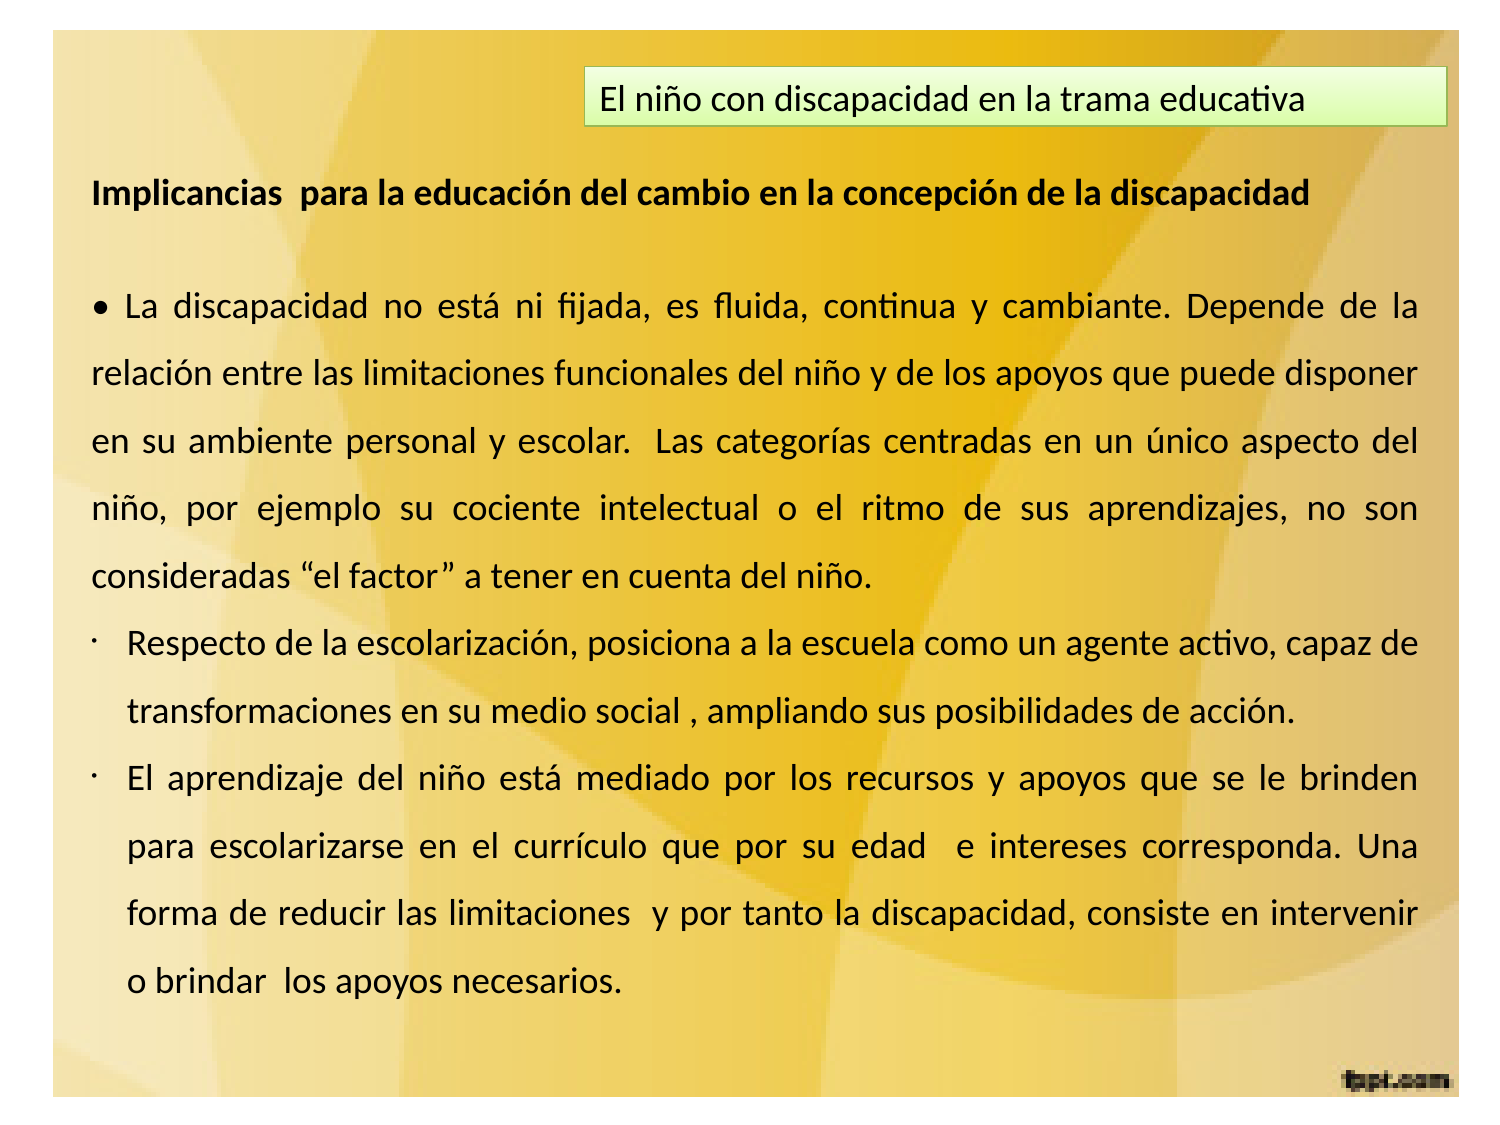

#
El niño con discapacidad en la trama educativa
Implicancias para la educación del cambio en la concepción de la discapacidad
• La discapacidad no está ni fijada, es fluida, continua y cambiante. Depende de la relación entre las limitaciones funcionales del niño y de los apoyos que puede disponer en su ambiente personal y escolar. Las categorías centradas en un único aspecto del niño, por ejemplo su cociente intelectual o el ritmo de sus aprendizajes, no son consideradas “el factor” a tener en cuenta del niño.
Respecto de la escolarización, posiciona a la escuela como un agente activo, capaz de transformaciones en su medio social , ampliando sus posibilidades de acción.
El aprendizaje del niño está mediado por los recursos y apoyos que se le brinden para escolarizarse en el currículo que por su edad e intereses corresponda. Una forma de reducir las limitaciones y por tanto la discapacidad, consiste en intervenir o brindar los apoyos necesarios.